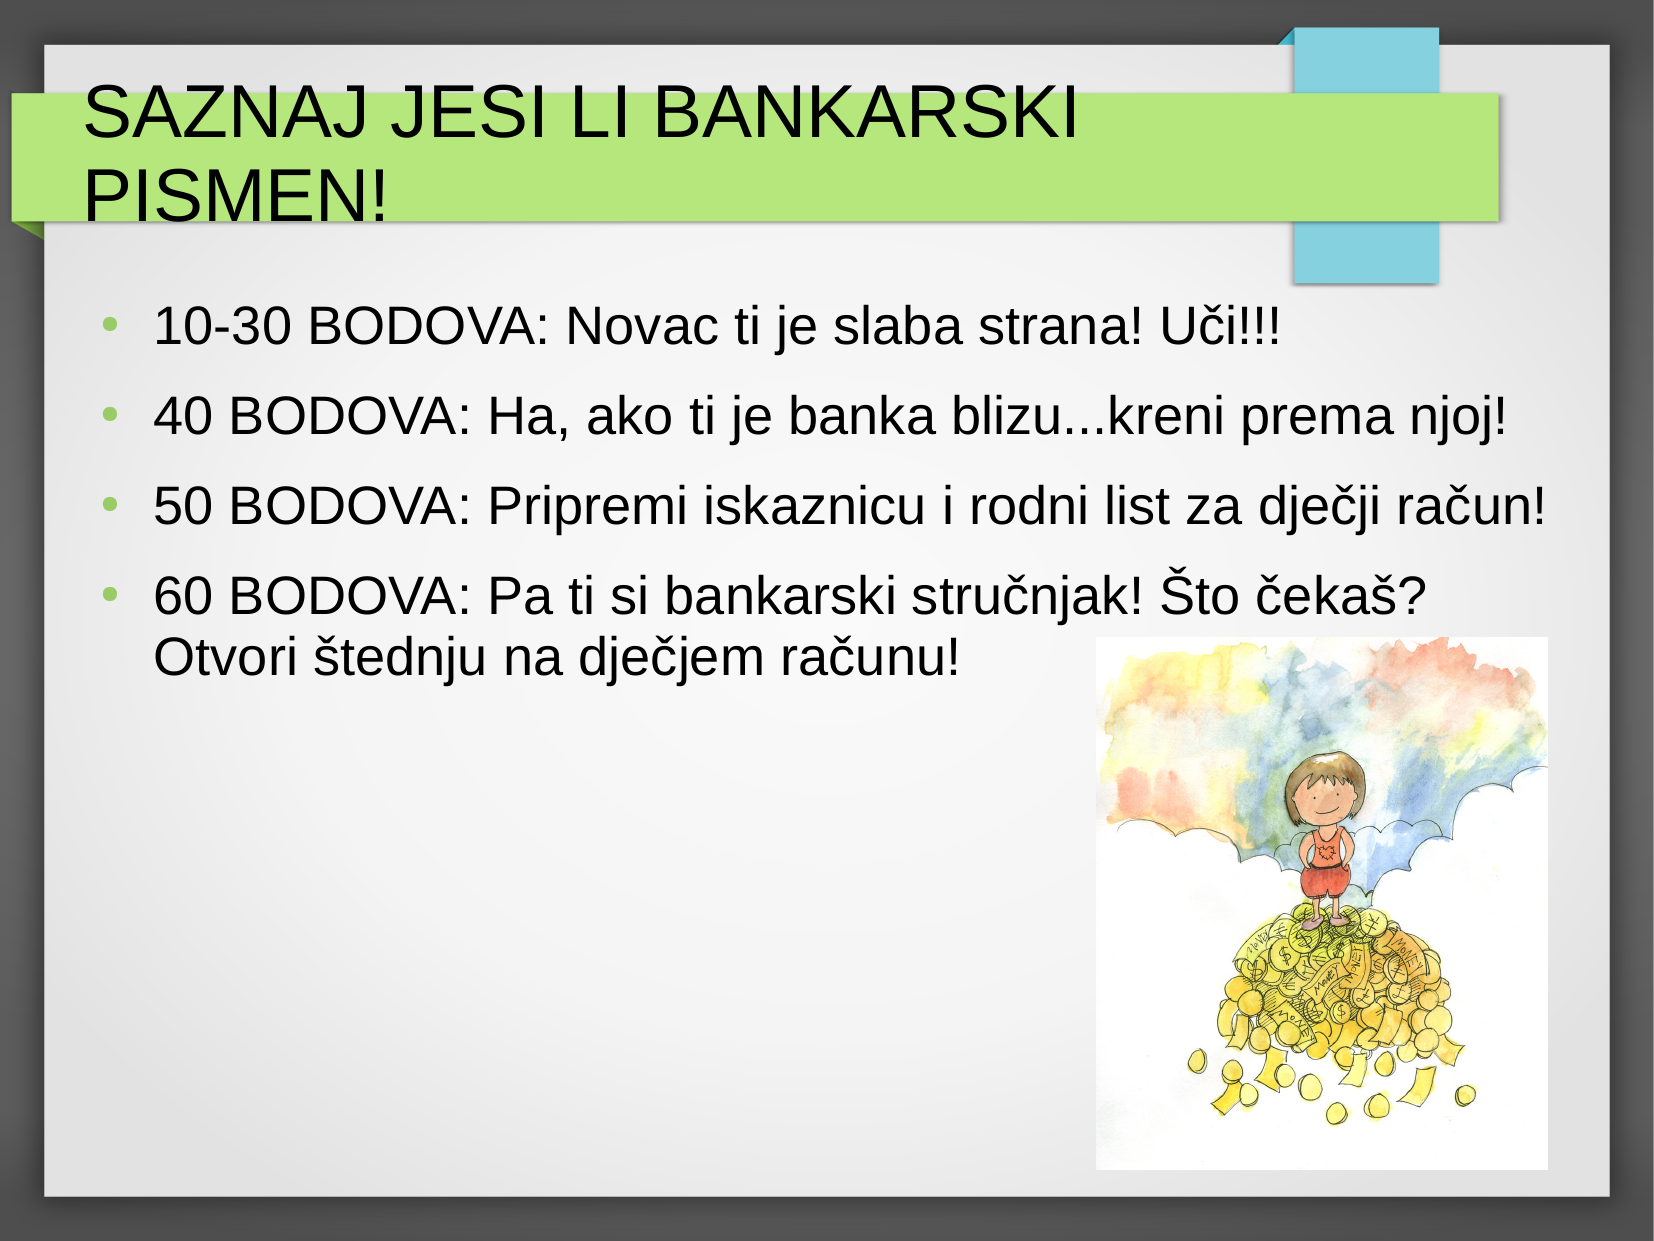

# SAZNAJ JESI LI BANKARSKI PISMEN!
10-30 BODOVA: Novac ti je slaba strana! Uči!!!
40 BODOVA: Ha, ako ti je banka blizu...kreni prema njoj!
50 BODOVA: Pripremi iskaznicu i rodni list za dječji račun!
60 BODOVA: Pa ti si bankarski stručnjak! Što čekaš? Otvori štednju na dječjem računu!